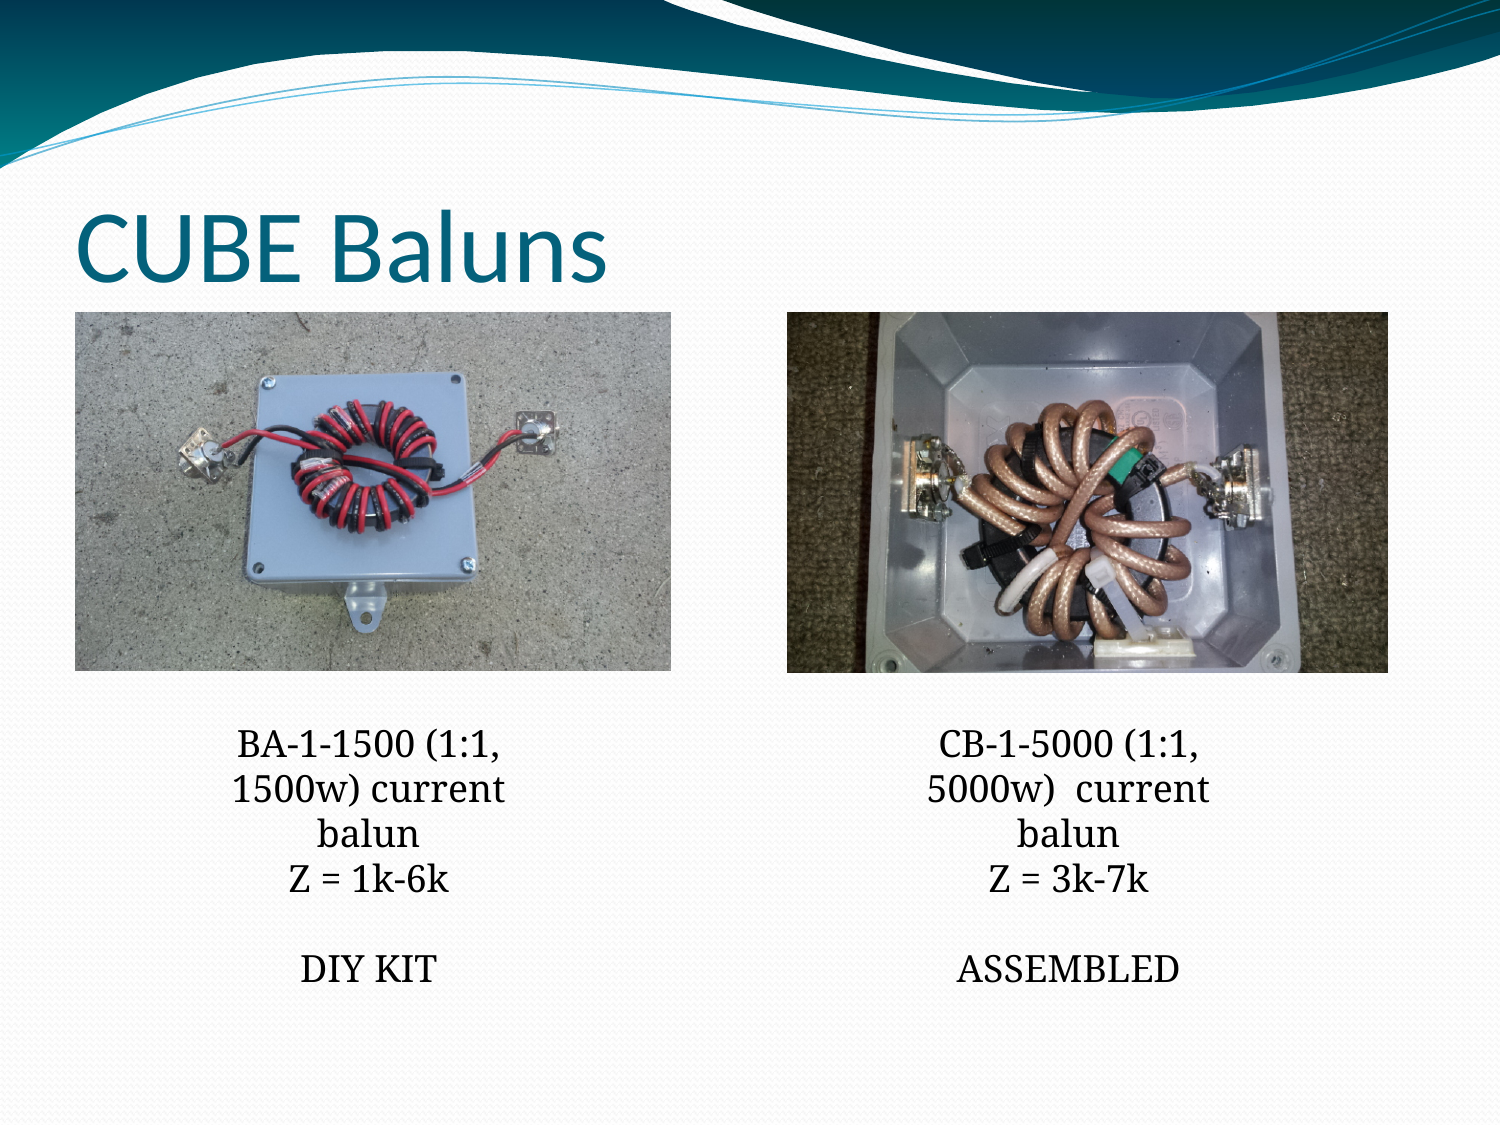

# CUBE Baluns
BA-1-1500 (1:1, 1500w) current balun
Z = 1k-6k
DIY KIT
CB-1-5000 (1:1, 5000w) current balun
Z = 3k-7k
ASSEMBLED